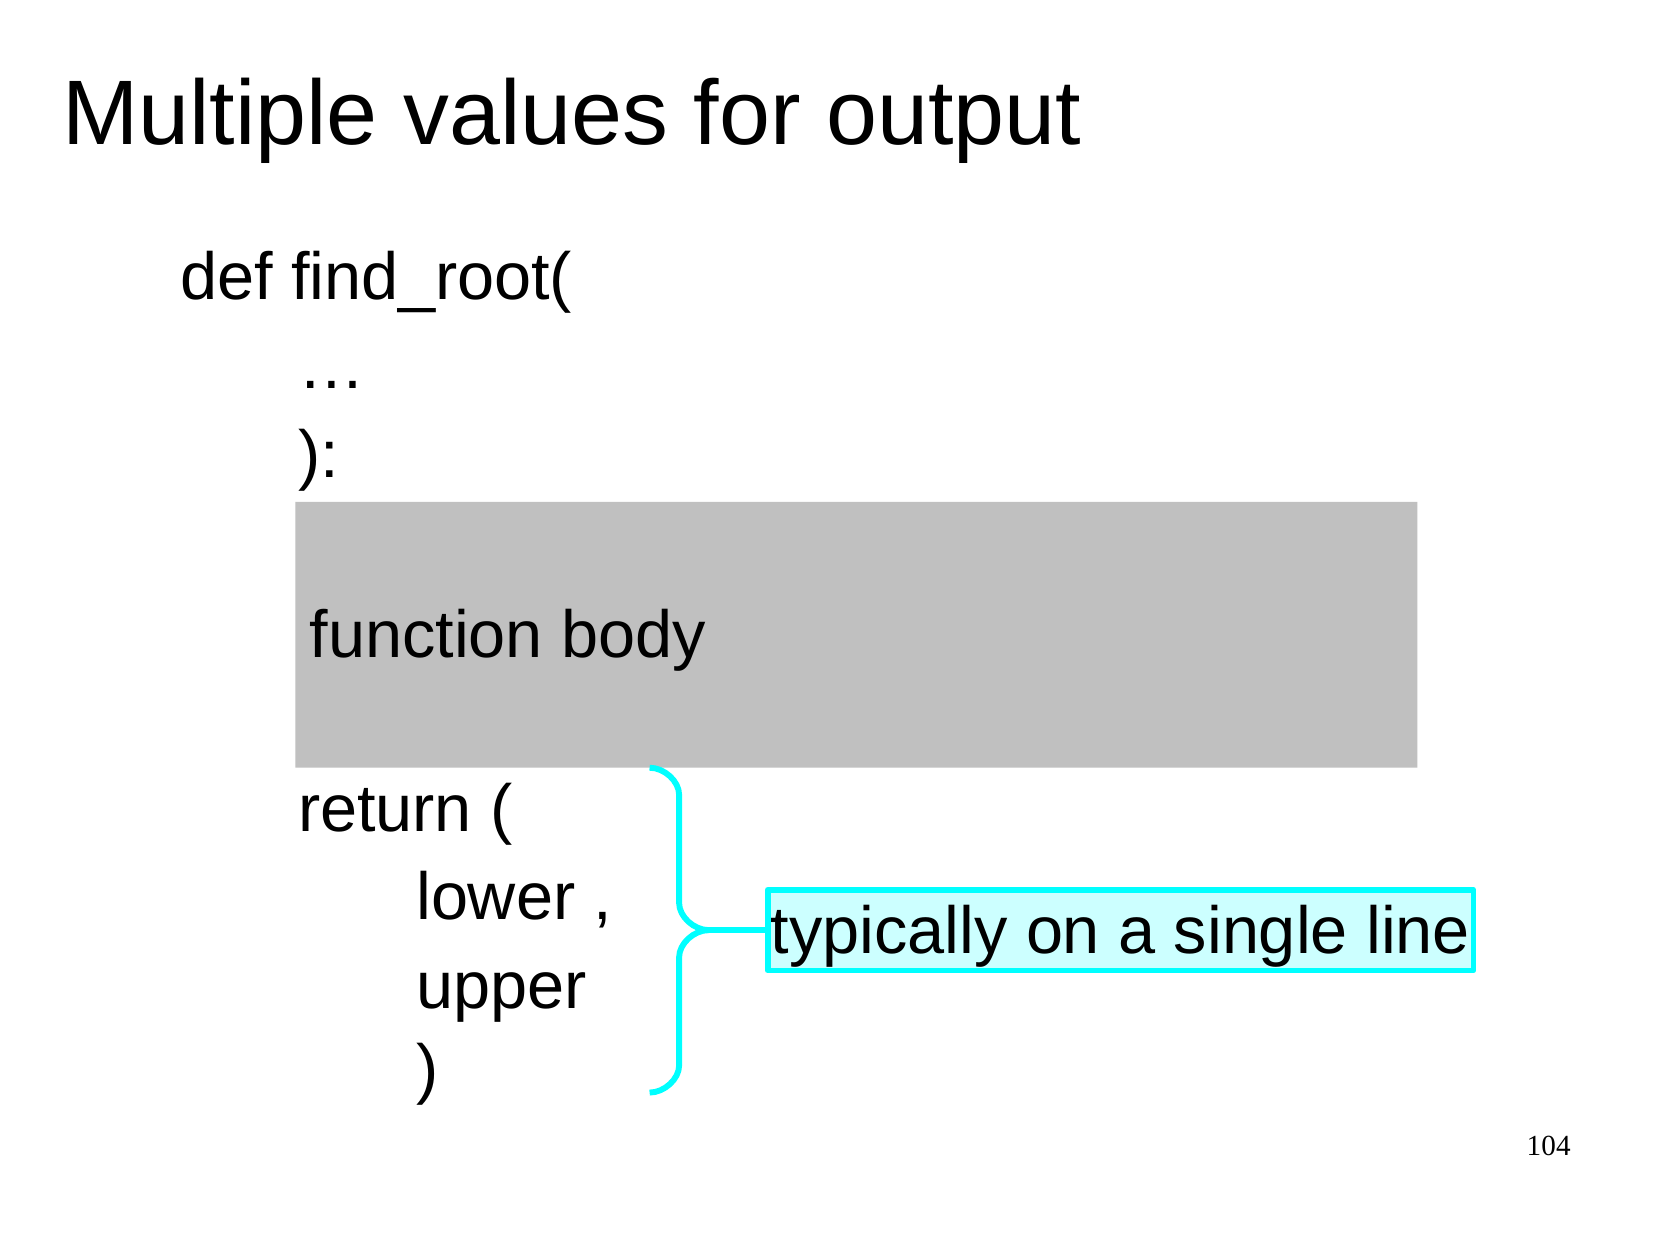

Multiple values for output
def find_root(
…
):
function body
return (
lower
,
typically on a single line
upper
)
104